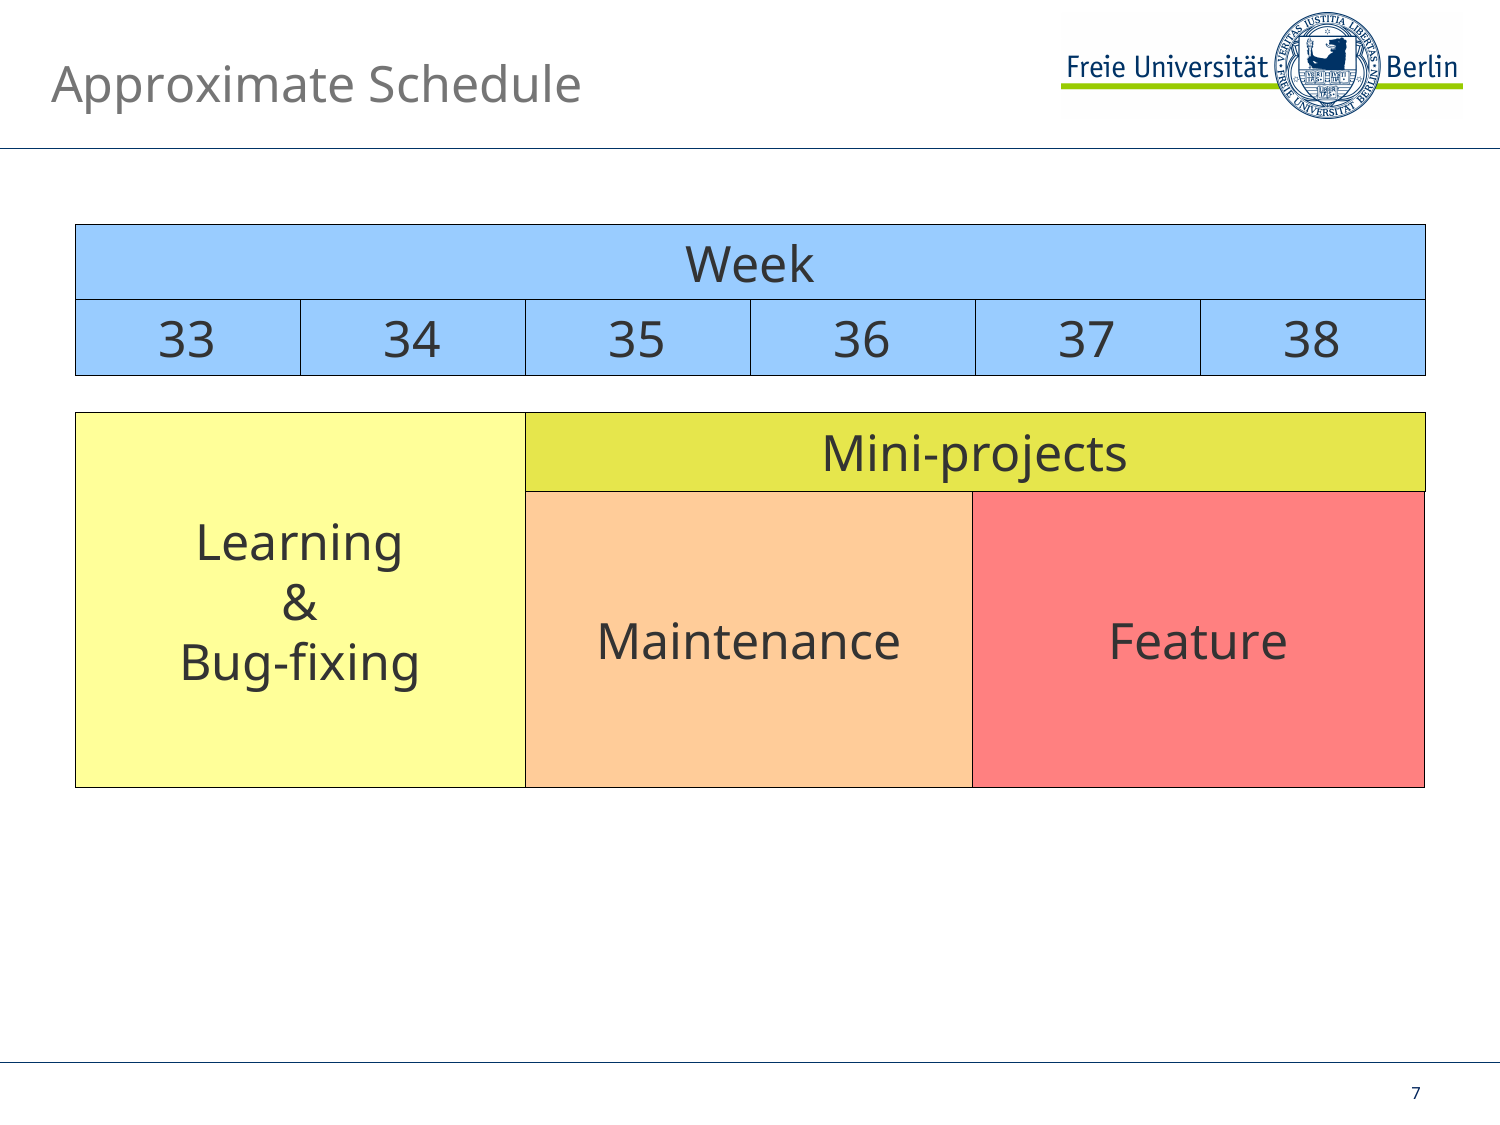

# Approximate Schedule
Week
33
34
35
36
37
38
Learning
&
Bug-fixing
Mini-projects
Maintenance
Feature